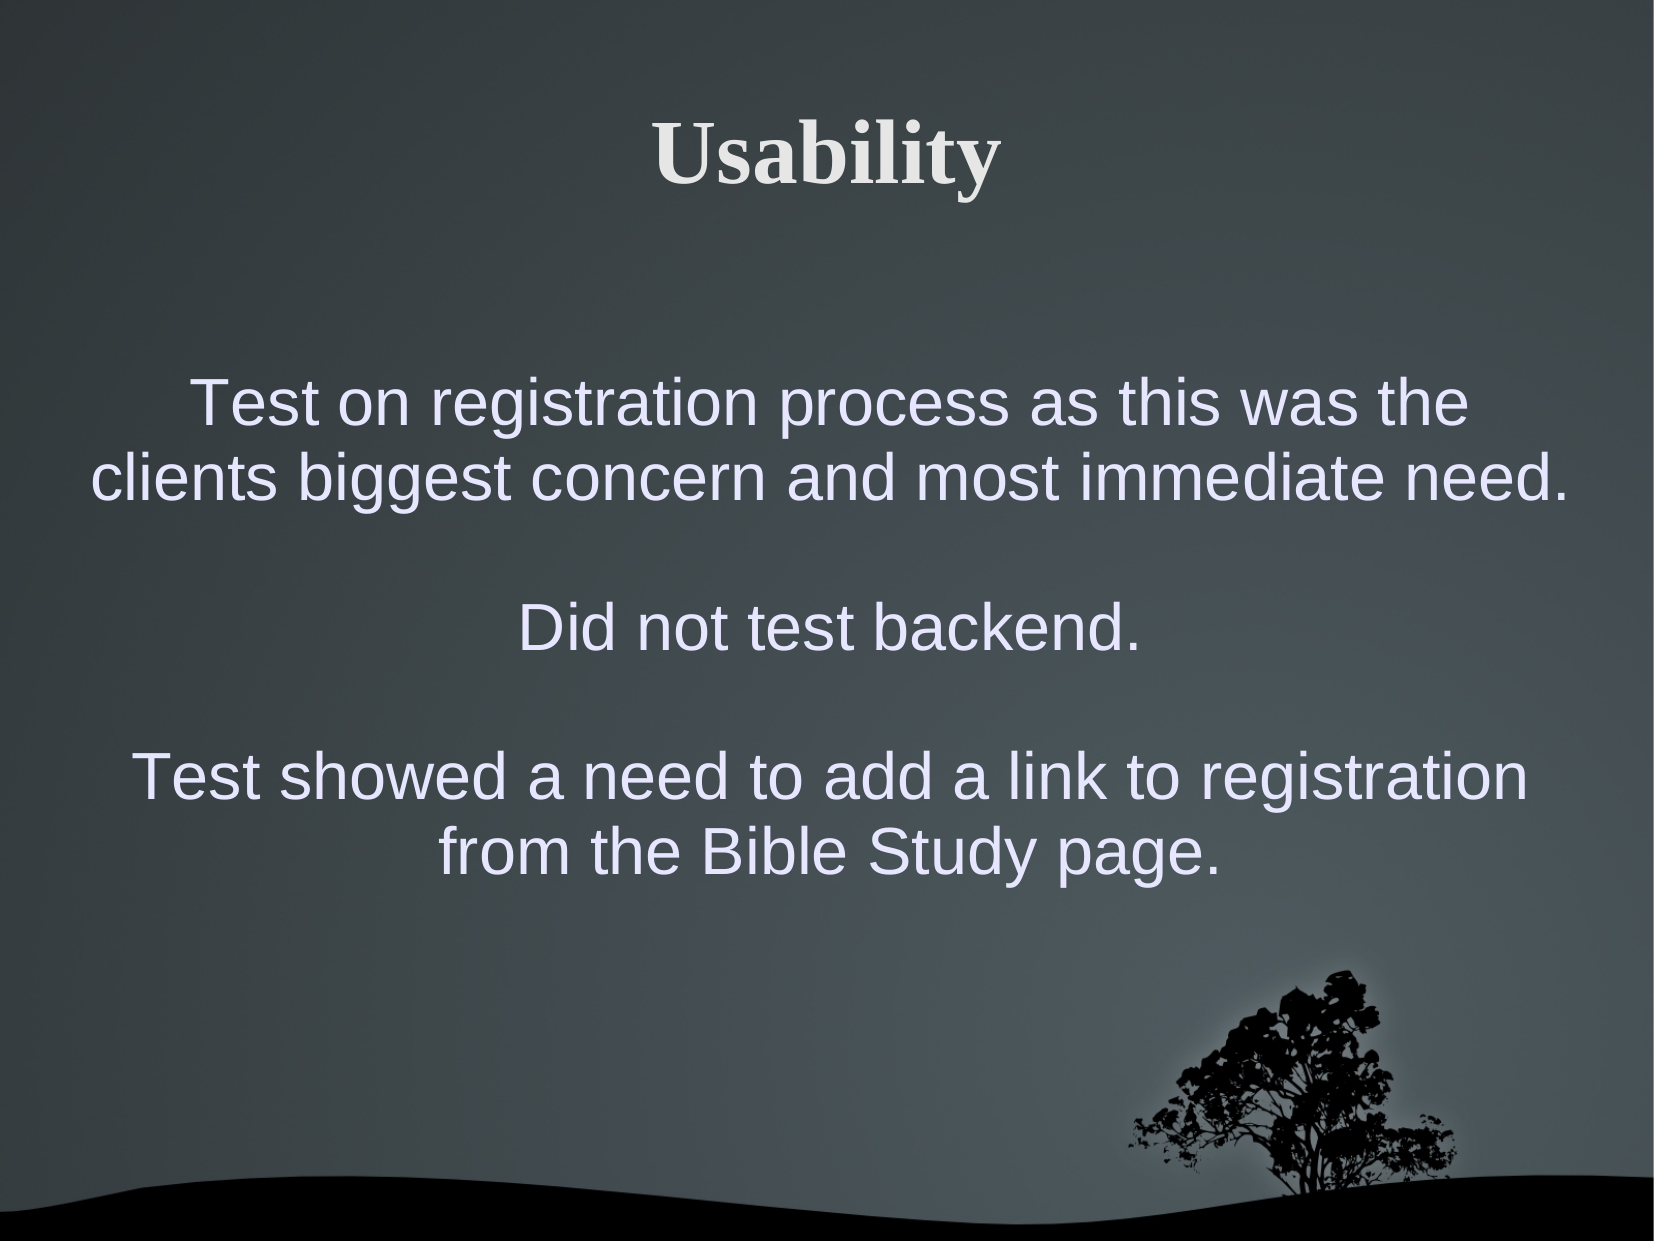

# Usability
Test on registration process as this was the clients biggest concern and most immediate need.
Did not test backend.
Test showed a need to add a link to registration from the Bible Study page.